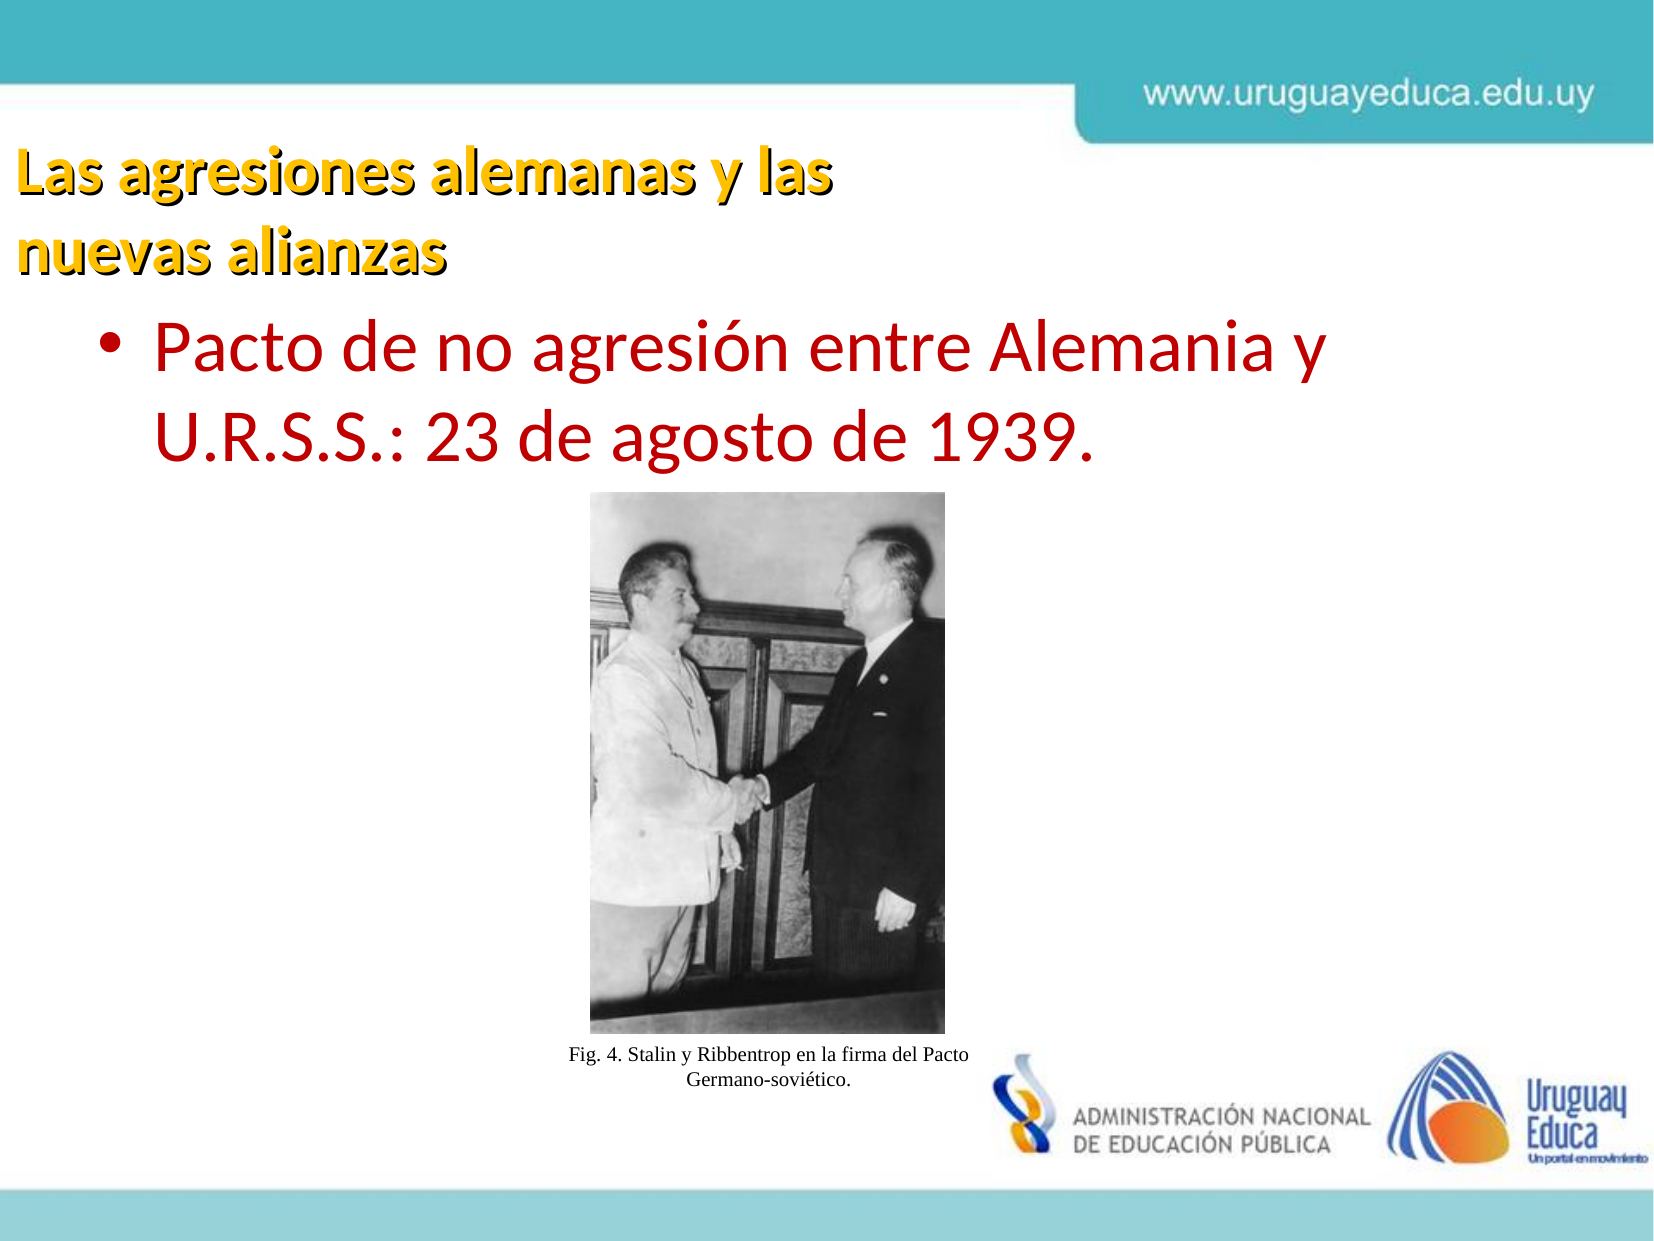

# Las agresiones alemanas y las nuevas alianzas
Pacto de no agresión entre Alemania y U.R.S.S.: 23 de agosto de 1939.
Fig. 4. Stalin y Ribbentrop en la firma del Pacto Germano-soviético.